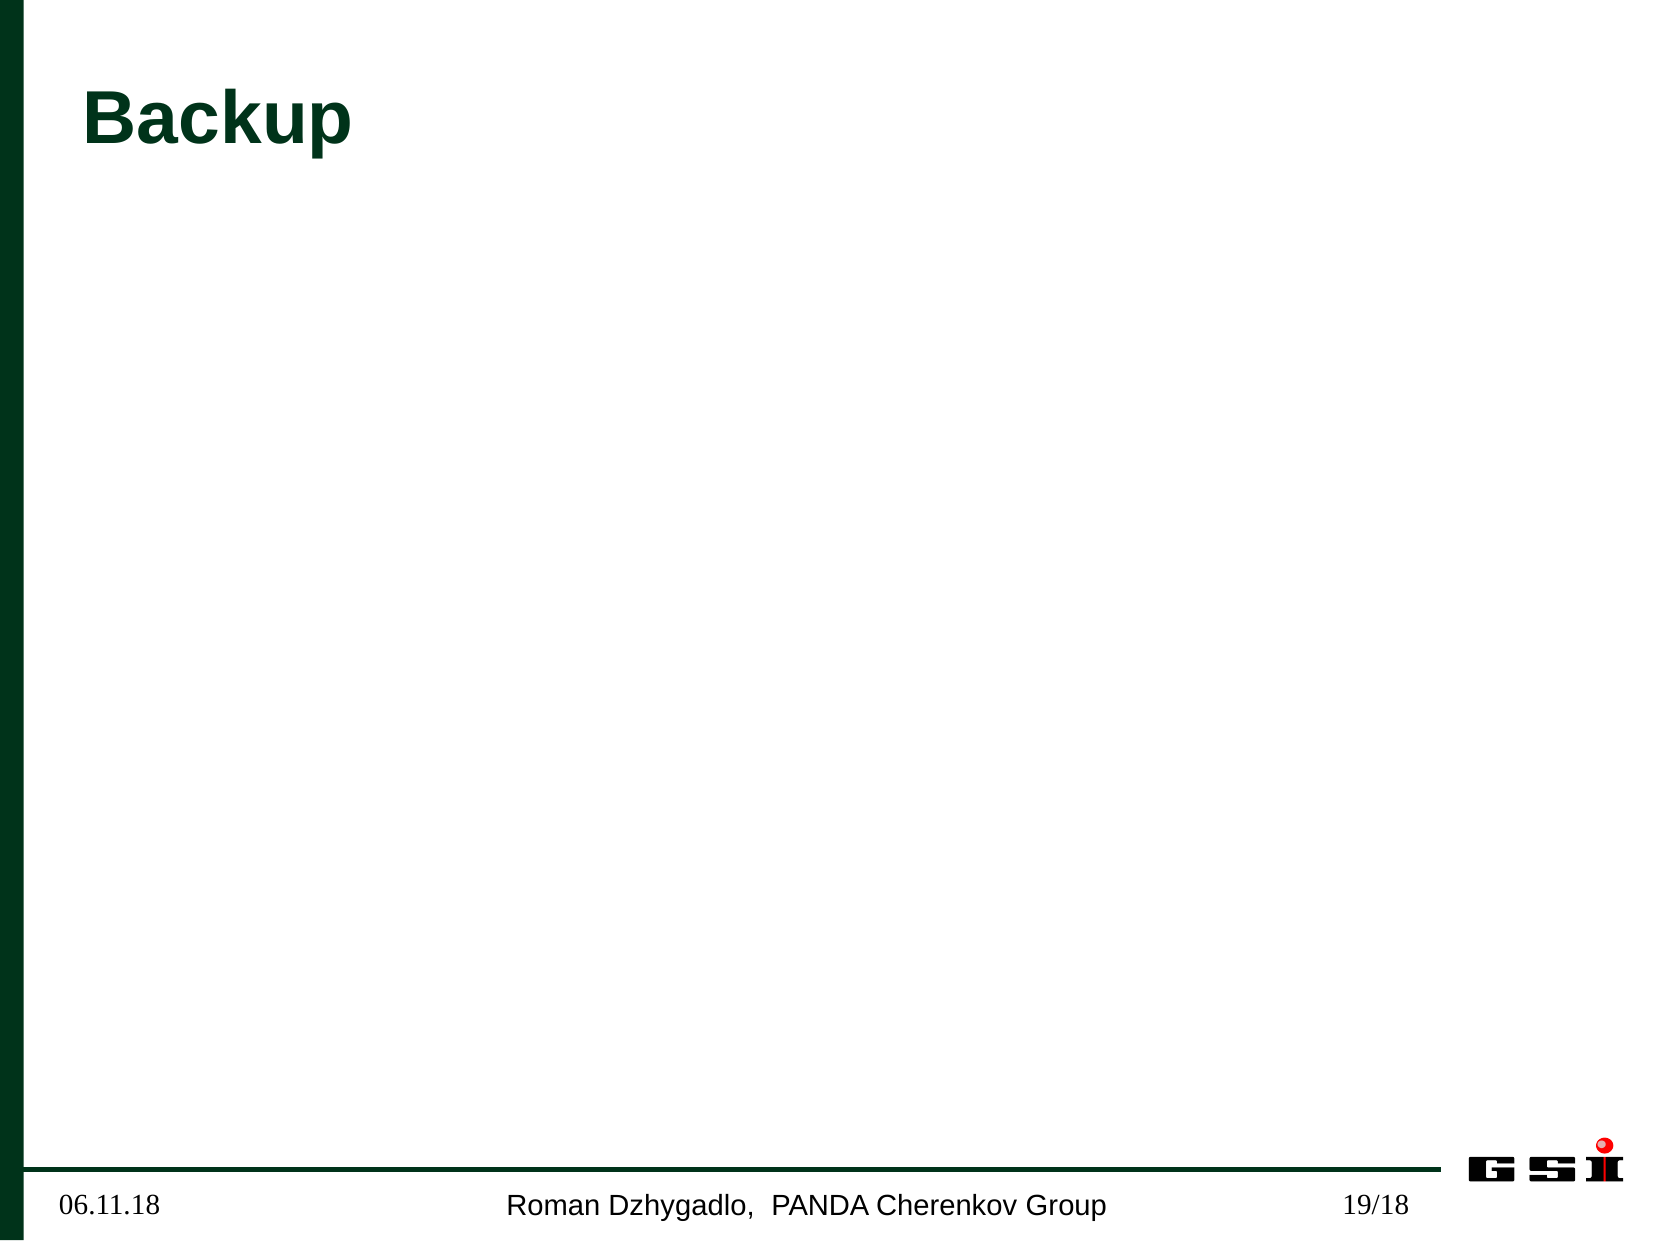

# Backup
06.11.18
Roman Dzhygadlo, PANDA Cherenkov Group
19